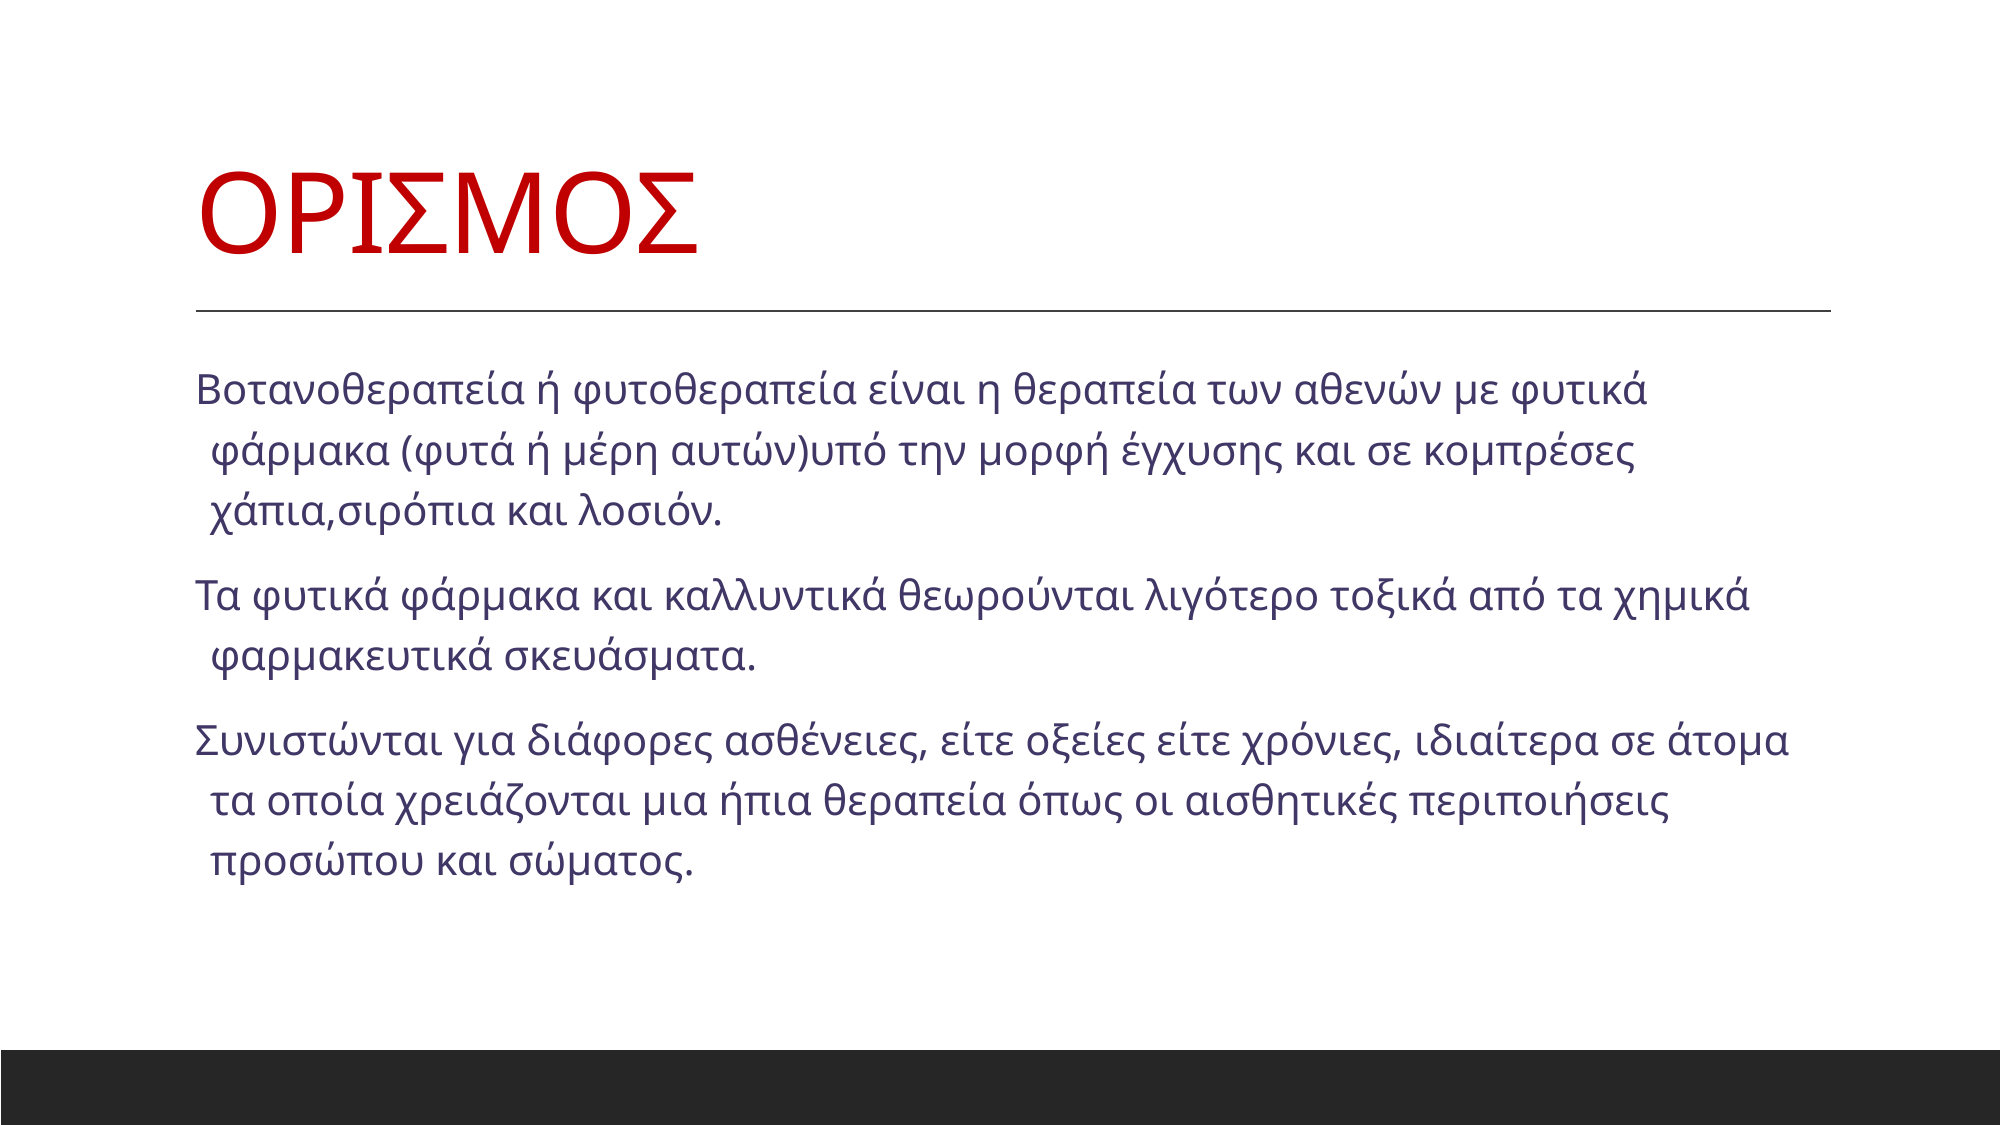

# ΟΡΙΣΜΟΣ
Βοτανοθεραπεία ή φυτοθεραπεία είναι η θεραπεία των αθενών με φυτικά φάρμακα (φυτά ή μέρη αυτών)υπό την μορφή έγχυσης και σε κομπρέσες χάπια,σιρόπια και λοσιόν.
Τα φυτικά φάρμακα και καλλυντικά θεωρούνται λιγότερο τοξικά από τα χημικά φαρμακευτικά σκευάσματα.
Συνιστώνται για διάφορες ασθένειες, είτε οξείες είτε χρόνιες, ιδιαίτερα σε άτομα τα οποία χρειάζονται μια ήπια θεραπεία όπως οι αισθητικές περιποιήσεις προσώπου και σώματος.